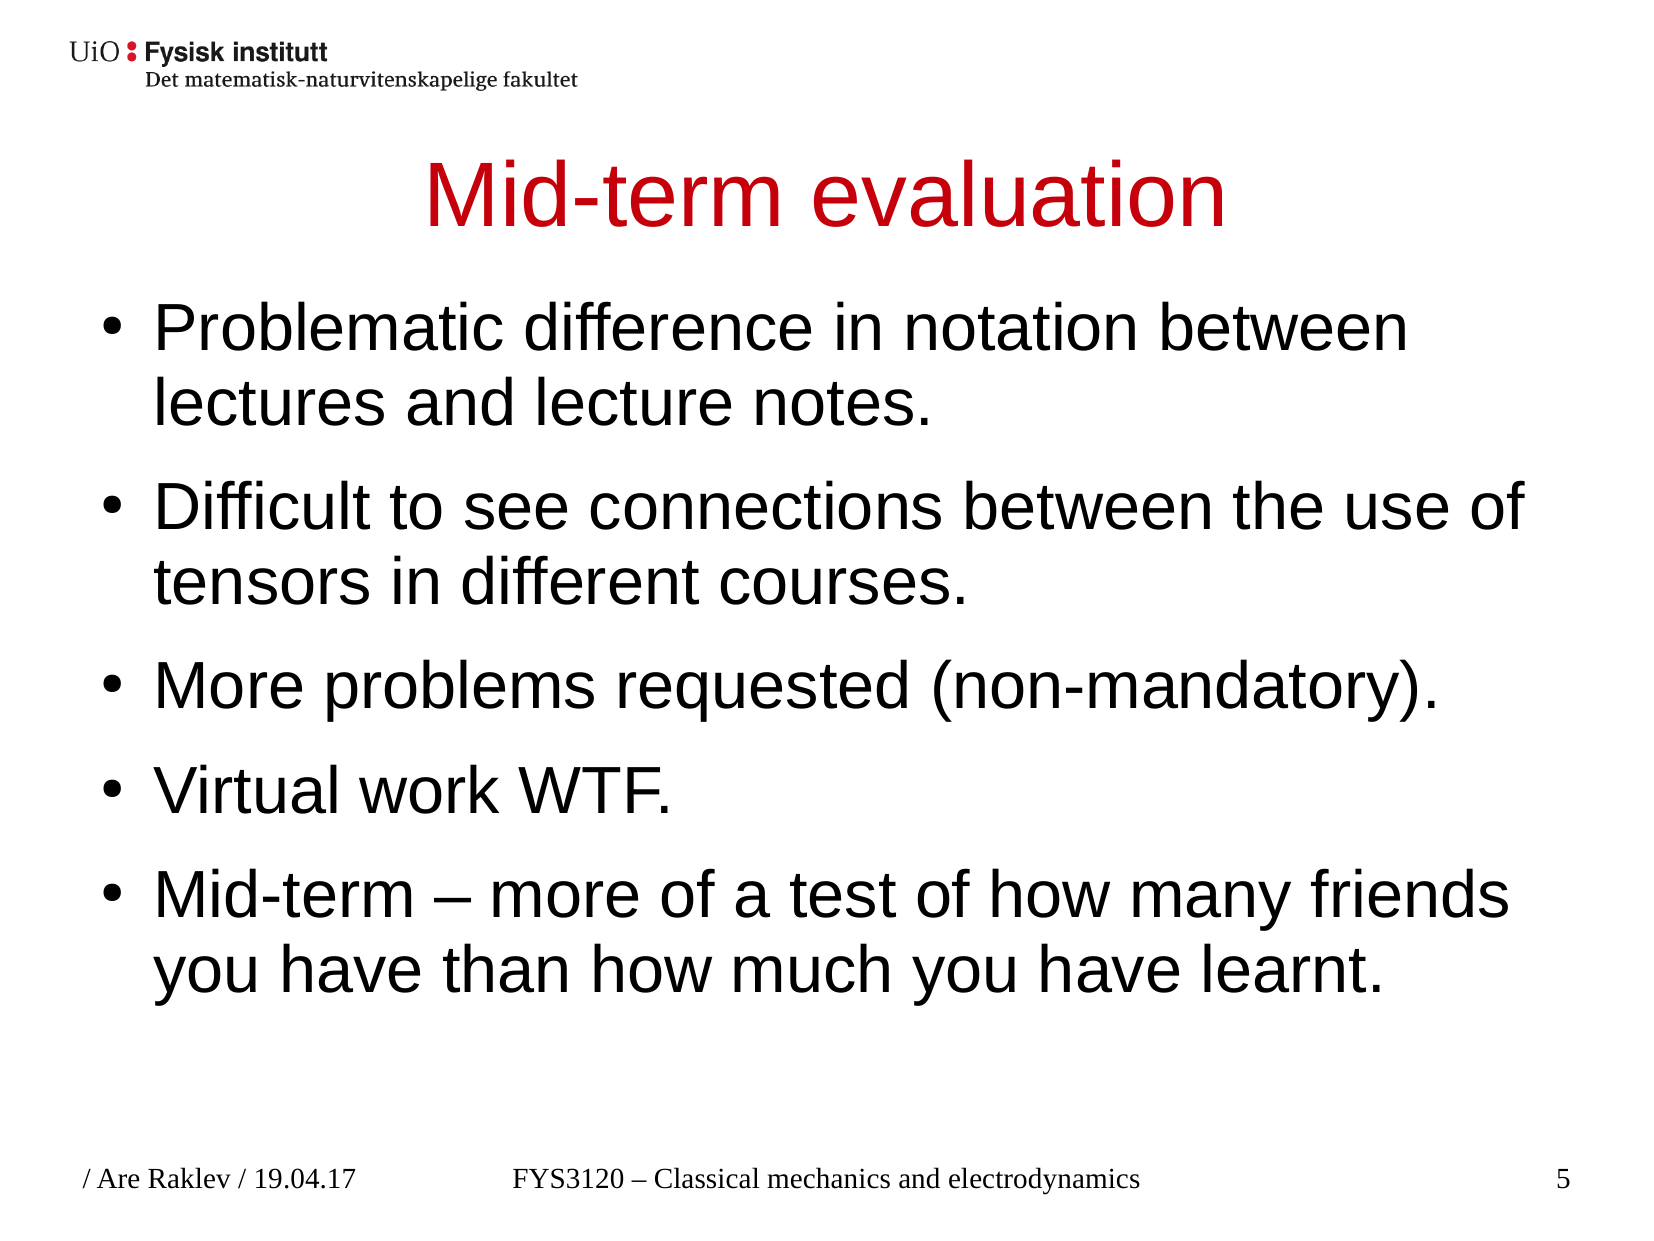

# Mid-term evaluation
Problematic difference in notation between lectures and lecture notes.
Difficult to see connections between the use of tensors in different courses.
More problems requested (non-mandatory).
Virtual work WTF.
Mid-term – more of a test of how many friends you have than how much you have learnt.
/ Are Raklev / 19.04.17
FYS3120 – Classical mechanics and electrodynamics
5